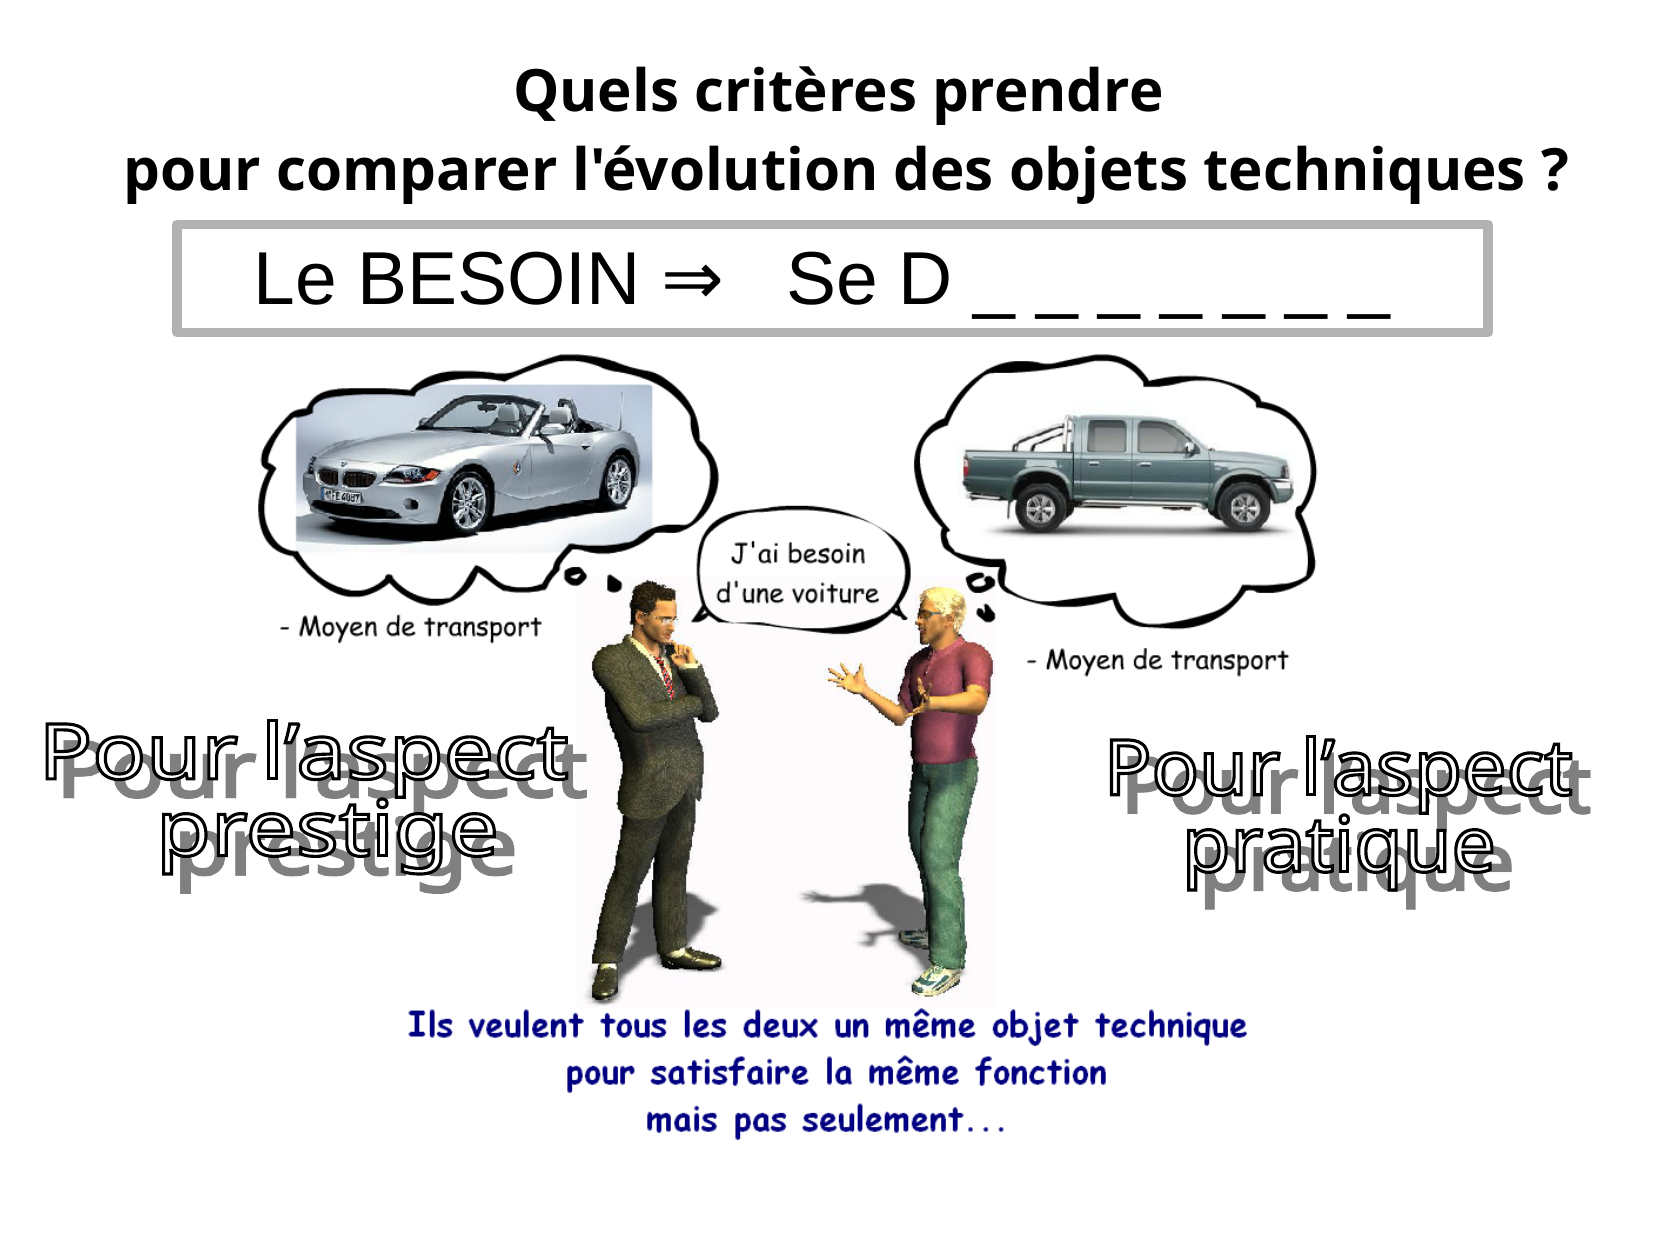

Quels critères prendre
 pour comparer l'évolution des objets techniques ?
Le BESOIN ⇒ Se D _ _ _ _ _ _ _
Pour l’aspect
 prestige
Pour l’aspect
pratique